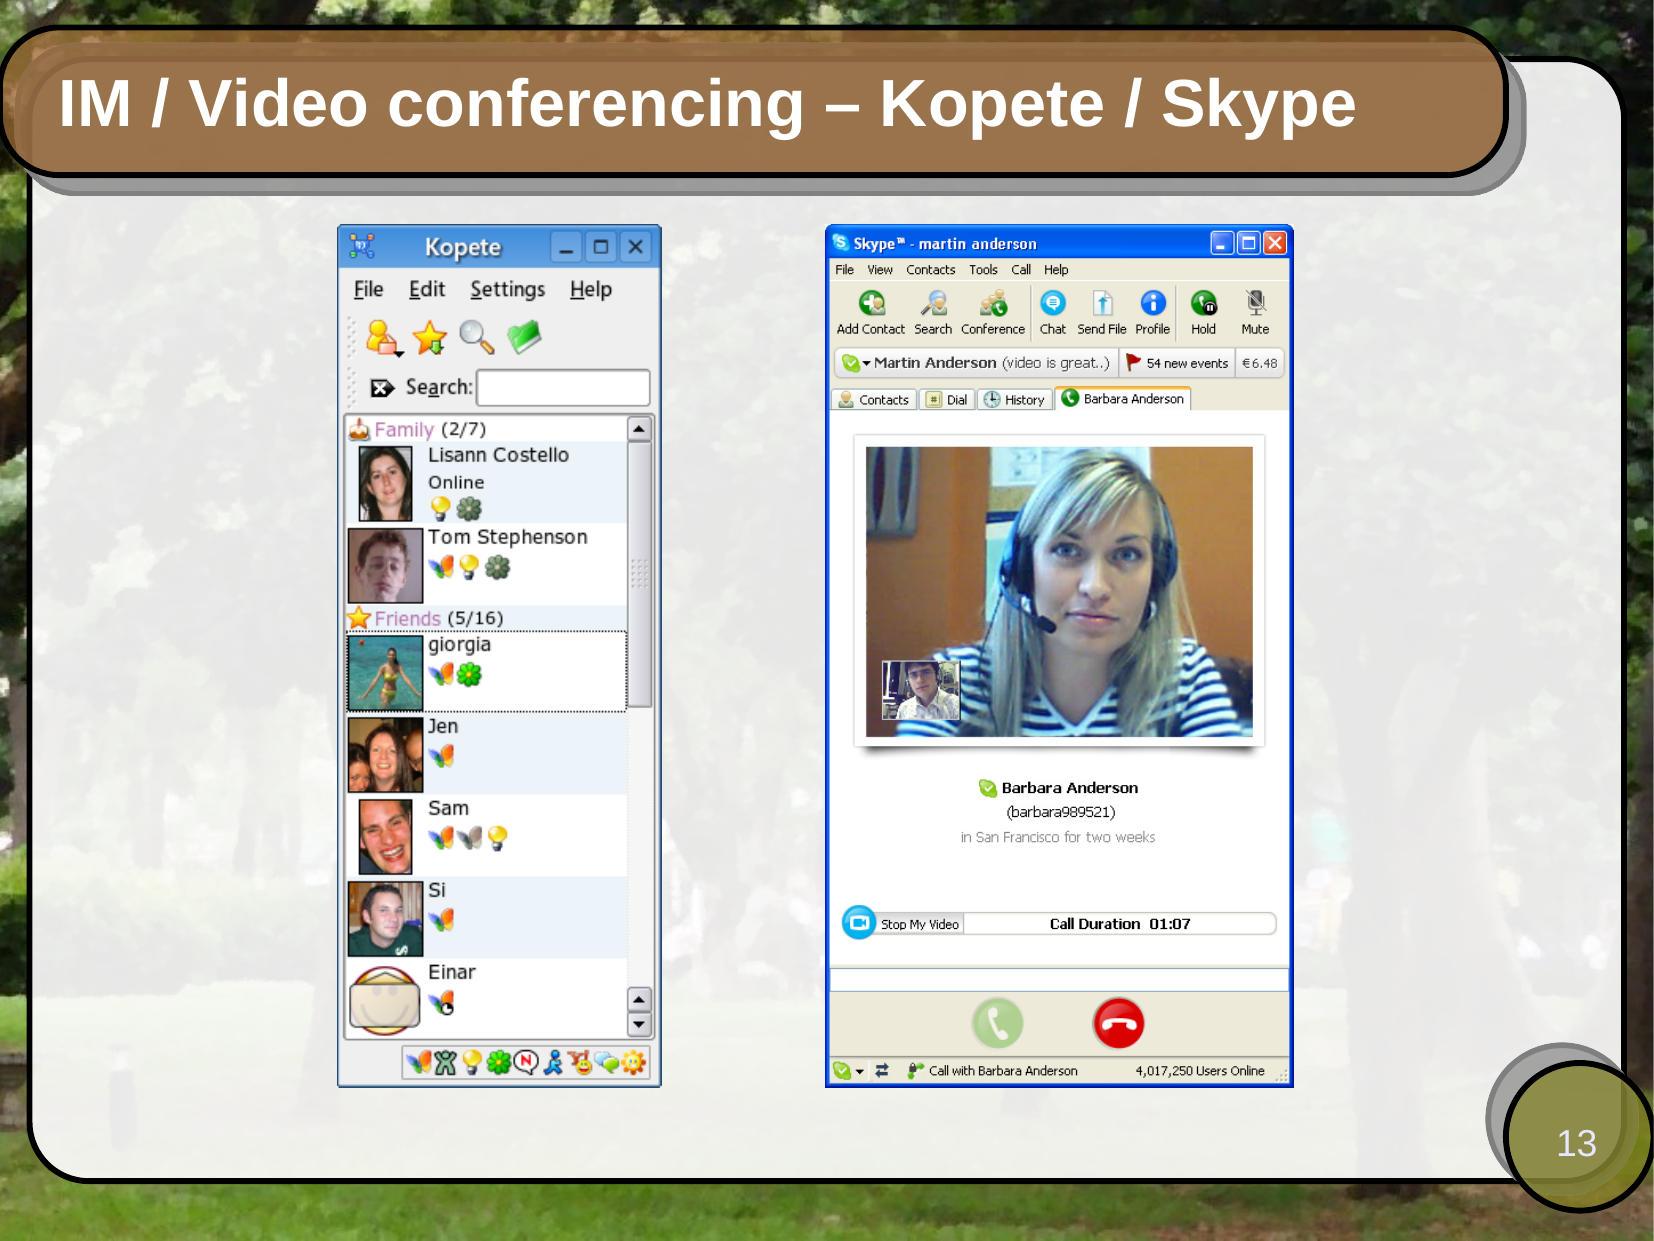

# IM / Video conferencing – Kopete / Skype
13